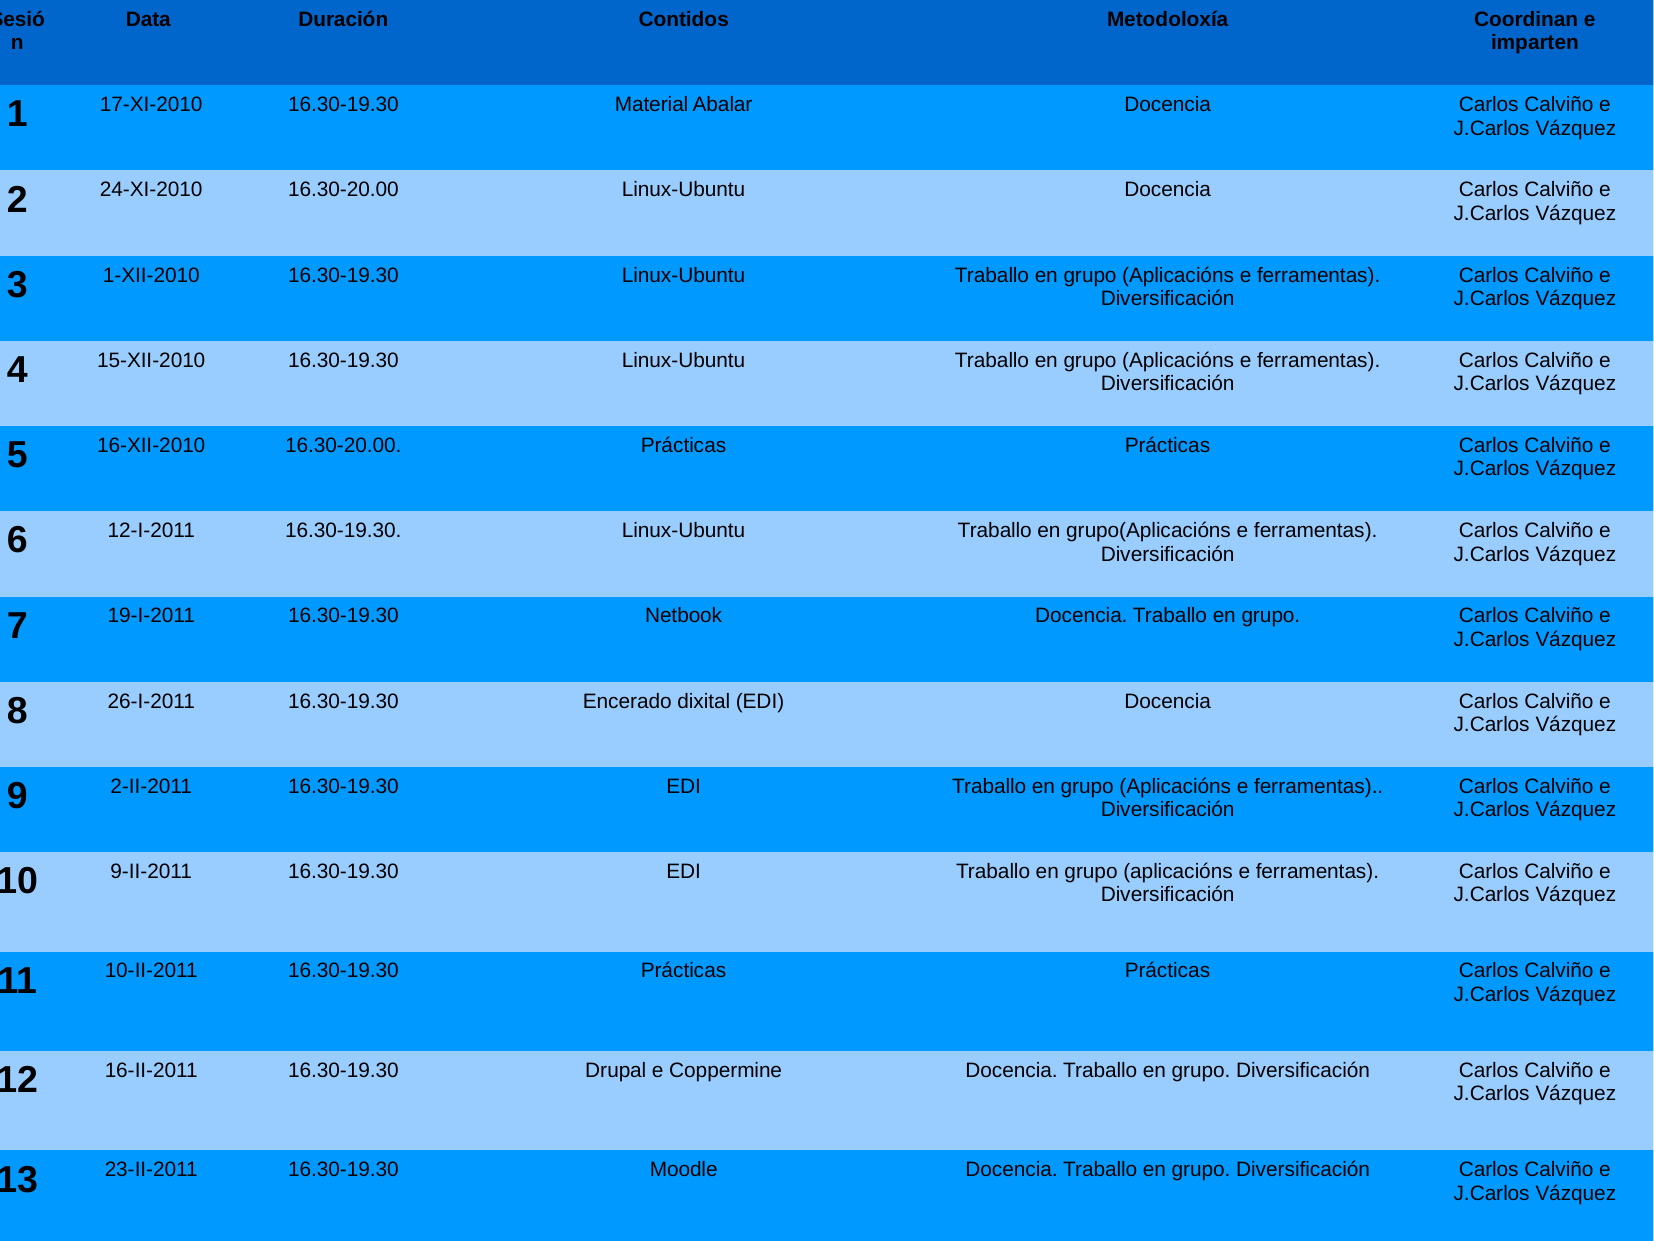

| Sesión | Data | Duración | Contidos | Metodoloxía | Coordinan e imparten |
| --- | --- | --- | --- | --- | --- |
| 1 | 17-XI-2010 | 16.30-19.30 | Material Abalar | Docencia | Carlos Calviño e J.Carlos Vázquez |
| 2 | 24-XI-2010 | 16.30-20.00 | Linux-Ubuntu | Docencia | Carlos Calviño e J.Carlos Vázquez |
| 3 | 1-XII-2010 | 16.30-19.30 | Linux-Ubuntu | Traballo en grupo (Aplicacións e ferramentas). Diversificación | Carlos Calviño e J.Carlos Vázquez |
| 4 | 15-XII-2010 | 16.30-19.30 | Linux-Ubuntu | Traballo en grupo (Aplicacións e ferramentas). Diversificación | Carlos Calviño e J.Carlos Vázquez |
| 5 | 16-XII-2010 | 16.30-20.00. | Prácticas | Prácticas | Carlos Calviño e J.Carlos Vázquez |
| 6 | 12-I-2011 | 16.30-19.30. | Linux-Ubuntu | Traballo en grupo(Aplicacións e ferramentas). Diversificación | Carlos Calviño e J.Carlos Vázquez |
| 7 | 19-I-2011 | 16.30-19.30 | Netbook | Docencia. Traballo en grupo. | Carlos Calviño e J.Carlos Vázquez |
| 8 | 26-I-2011 | 16.30-19.30 | Encerado dixital (EDI) | Docencia | Carlos Calviño e J.Carlos Vázquez |
| 9 | 2-II-2011 | 16.30-19.30 | EDI | Traballo en grupo (Aplicacións e ferramentas).. Diversificación | Carlos Calviño e J.Carlos Vázquez |
| 10 | 9-II-2011 | 16.30-19.30 | EDI | Traballo en grupo (aplicacións e ferramentas). Diversificación | Carlos Calviño e J.Carlos Vázquez |
| 11 | 10-II-2011 | 16.30-19.30 | Prácticas | Prácticas | Carlos Calviño e J.Carlos Vázquez |
| 12 | 16-II-2011 | 16.30-19.30 | Drupal e Coppermine | Docencia. Traballo en grupo. Diversificación | Carlos Calviño e J.Carlos Vázquez |
| 13 | 23-II-2011 | 16.30-19.30 | Moodle | Docencia. Traballo en grupo. Diversificación | Carlos Calviño e J.Carlos Vázquez |
| 14 | 24-II-2011 | 16.30-20.00. | Prácticas | Prácticas | Carlos Calviño e J.Carlos Vázquez |
| 15 | 2-III-2011 | 16.30-20.00 | Armario-Servidor-rede | Docencia | Carlos Calviño e J.Carlos Vázquez |
| 16 | 16-III-2011 | 16.30-19.30 | Blogs-Wikis | Docencia. Traballo en grupo. | Carlos Calviño e J.Carlos Vázquez |